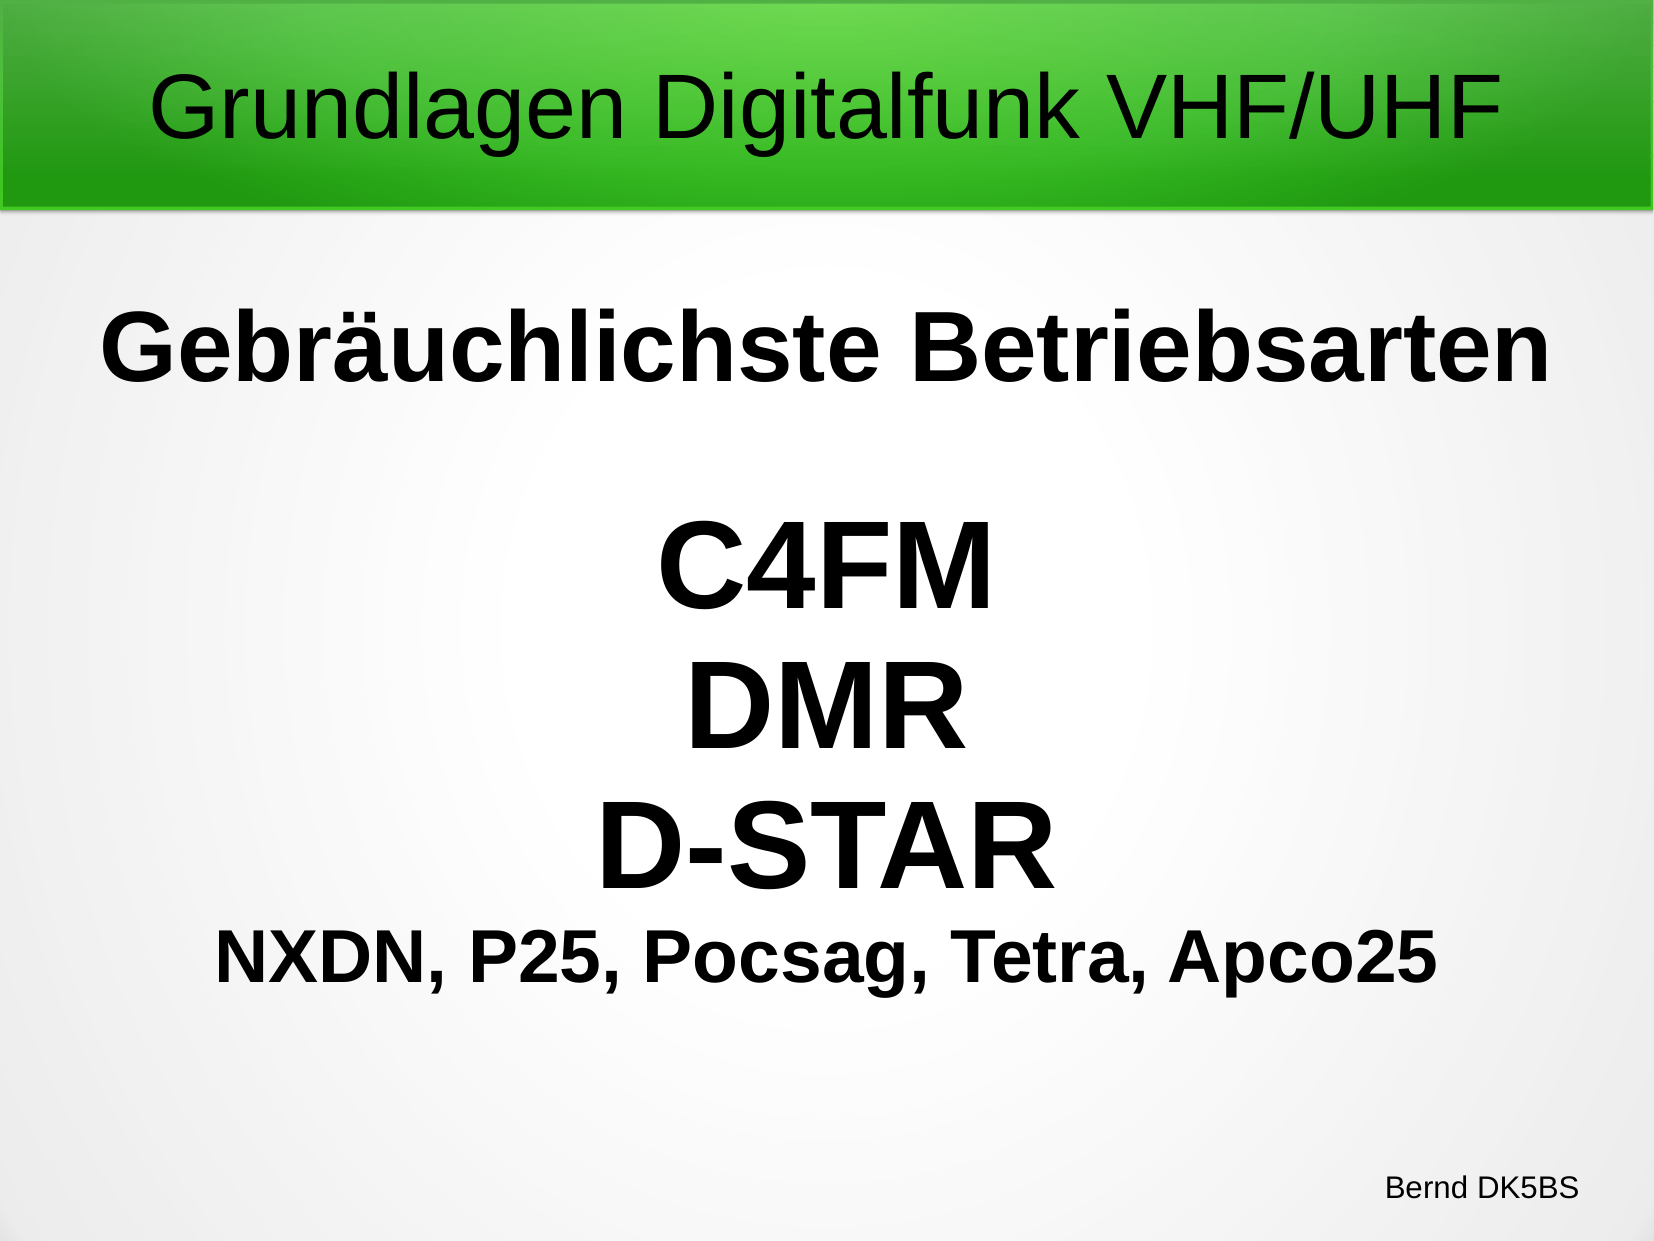

# Grundlagen Digitalfunk VHF/UHF
Gebräuchlichste Betriebsarten
C4FM
DMR
D-STAR
NXDN, P25, Pocsag, Tetra, Apco25
Bernd DK5BS